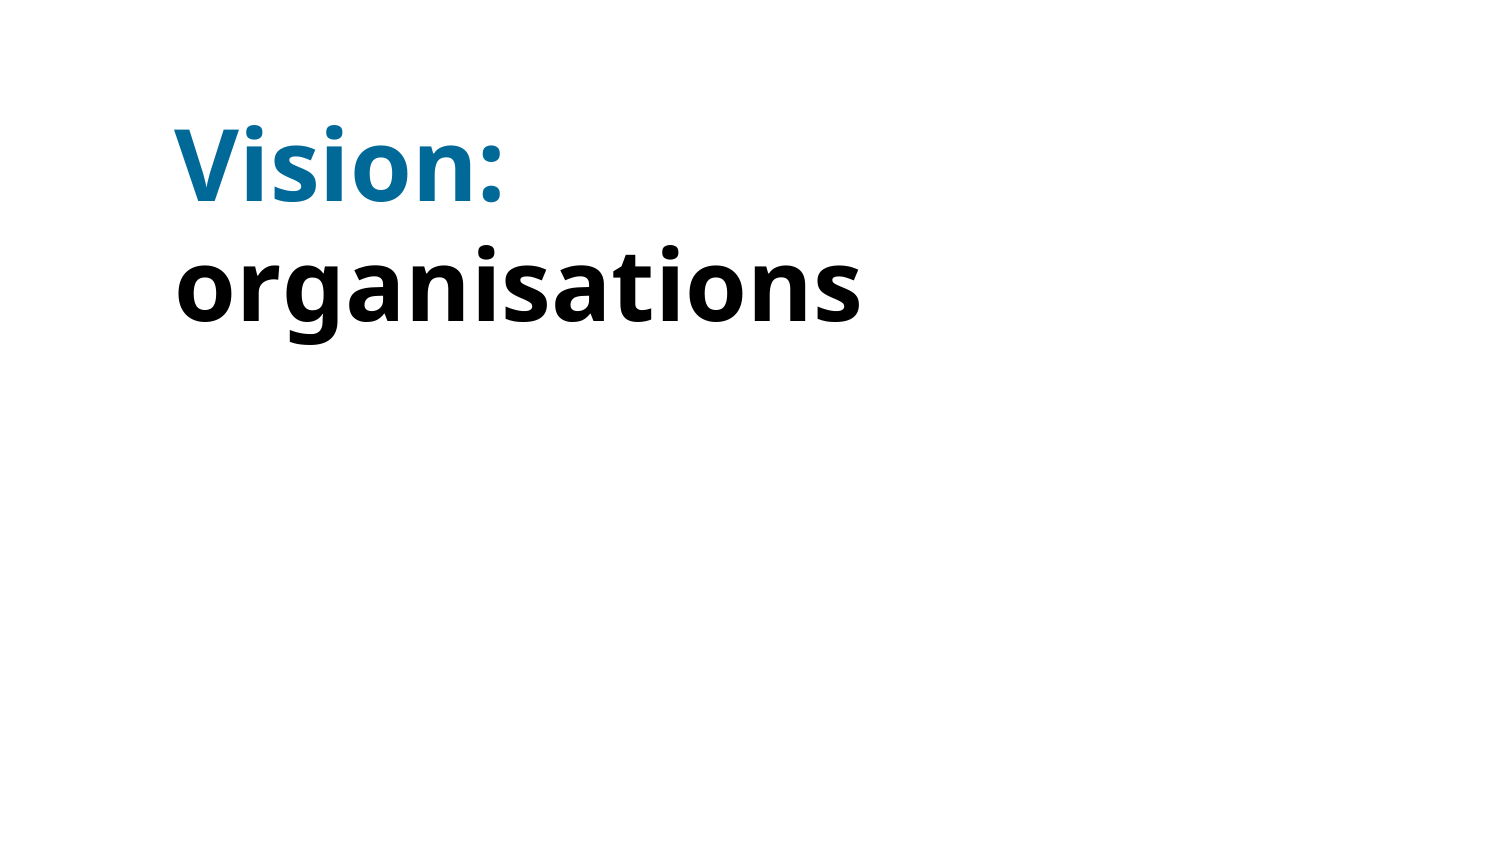

Vision: organisations
# If a resident needs a repair in their home (or in a communal area), the correct diagnosis can be easily made so that the right people with the right tools can fix the problem in the right timescale.